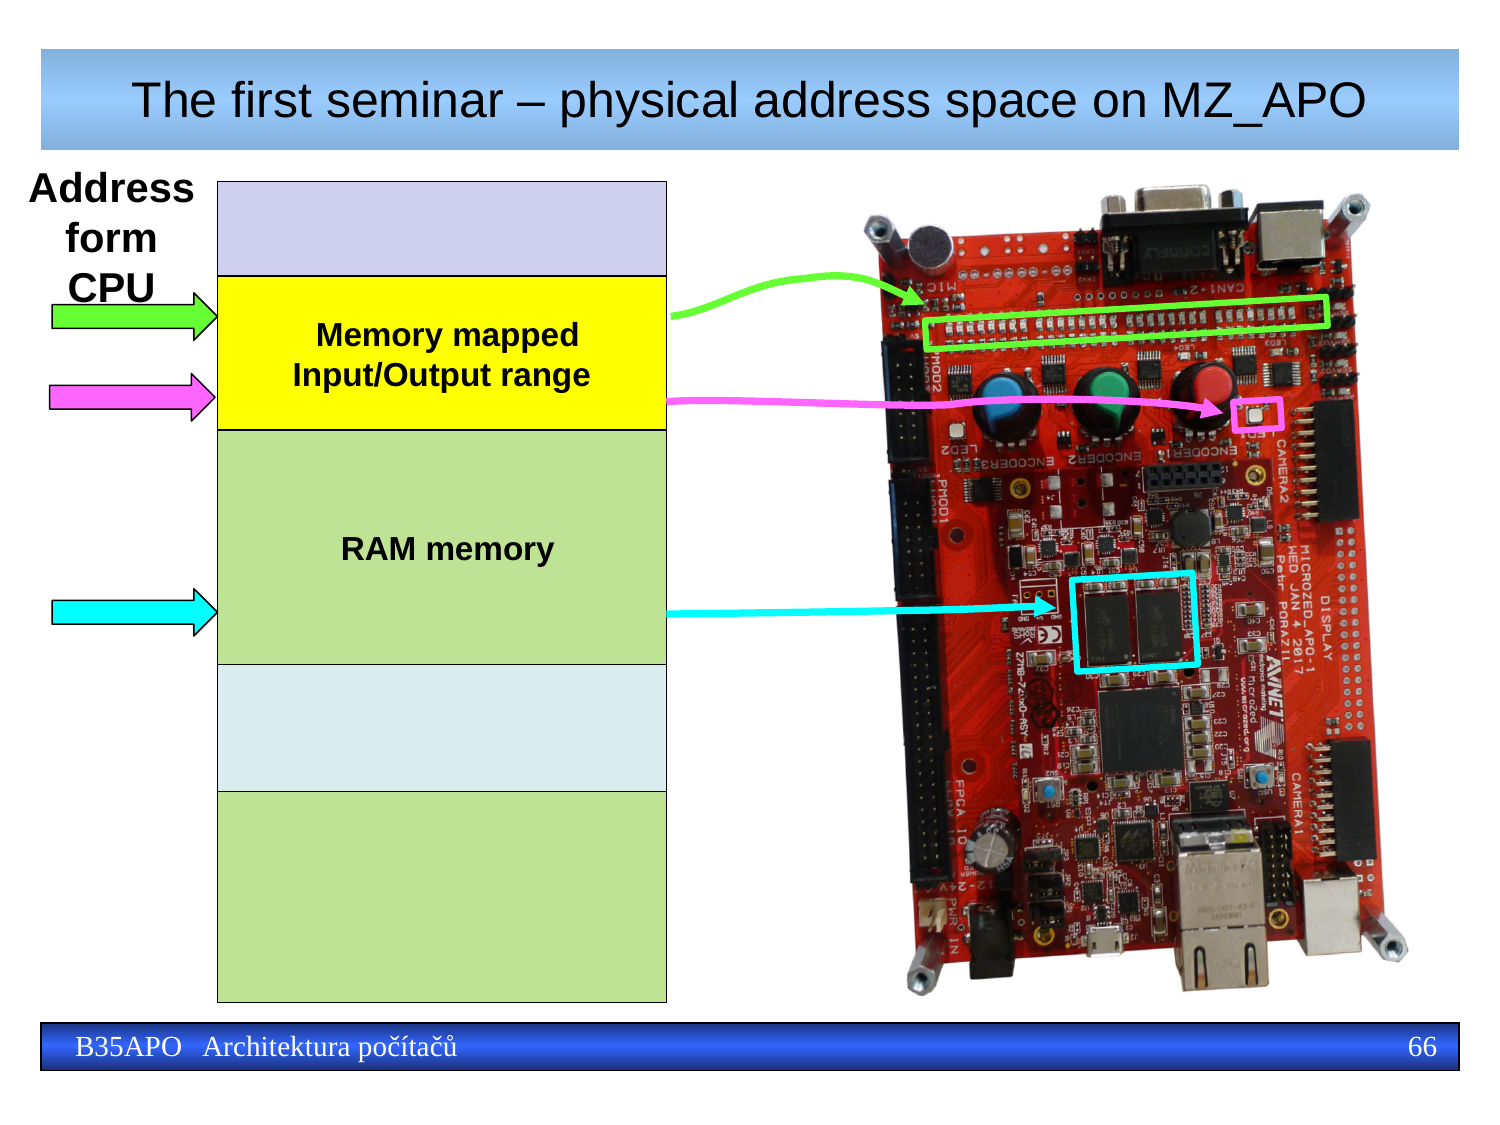

# The first seminar – physical address space on MZ_APO
Address form CPU
Memory mapped Input/Output range
RAM memory
B35APO Architektura počítačů
66